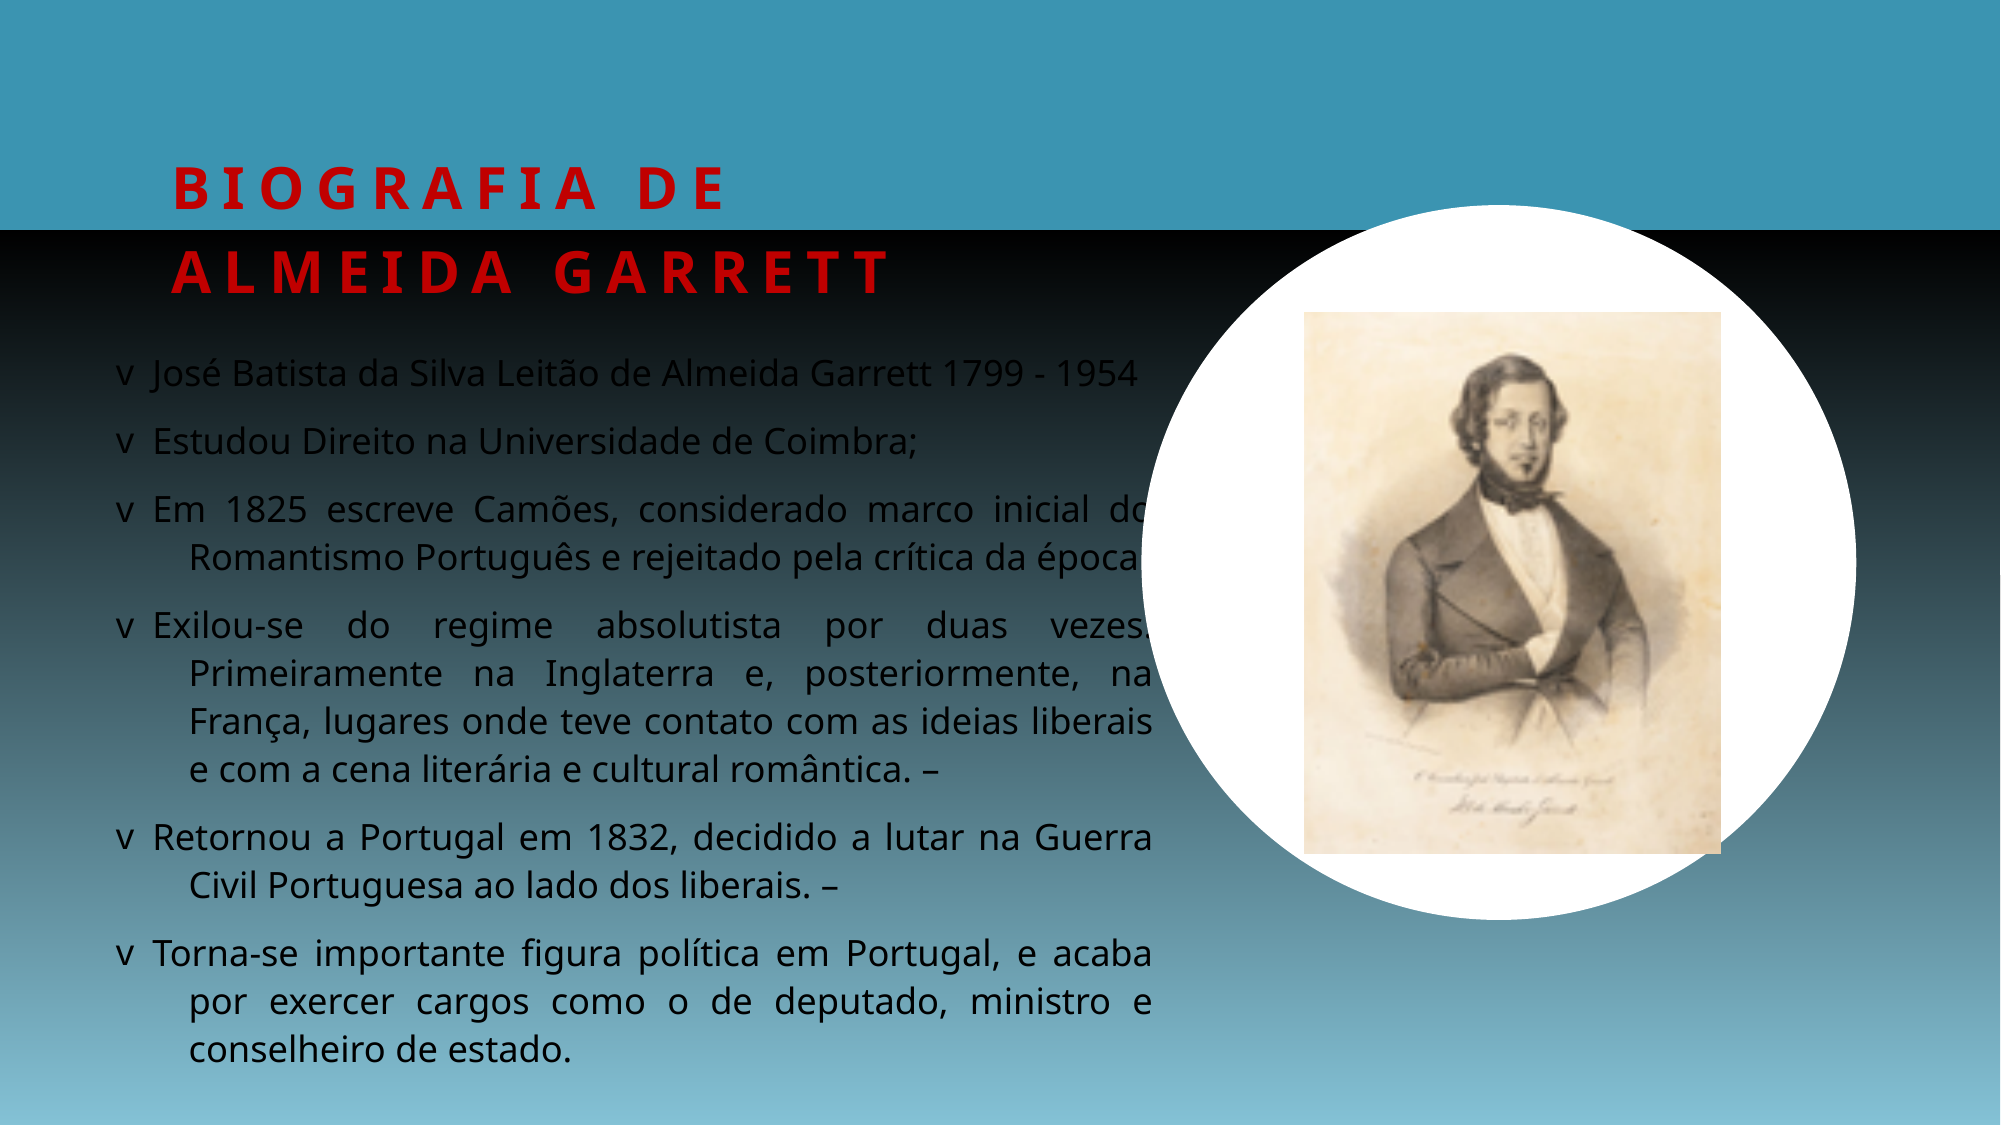

# Biografia de almeida Garrett
José Batista da Silva Leitão de Almeida Garrett 1799 - 1954
Estudou Direito na Universidade de Coimbra;
Em 1825 escreve Camões, considerado marco inicial do Romantismo Português e rejeitado pela crítica da época
Exilou-se do regime absolutista por duas vezes. Primeiramente na Inglaterra e, posteriormente, na França, lugares onde teve contato com as ideias liberais e com a cena literária e cultural romântica. –
Retornou a Portugal em 1832, decidido a lutar na Guerra Civil Portuguesa ao lado dos liberais. –
Torna-se importante figura política em Portugal, e acaba por exercer cargos como o de deputado, ministro e conselheiro de estado.